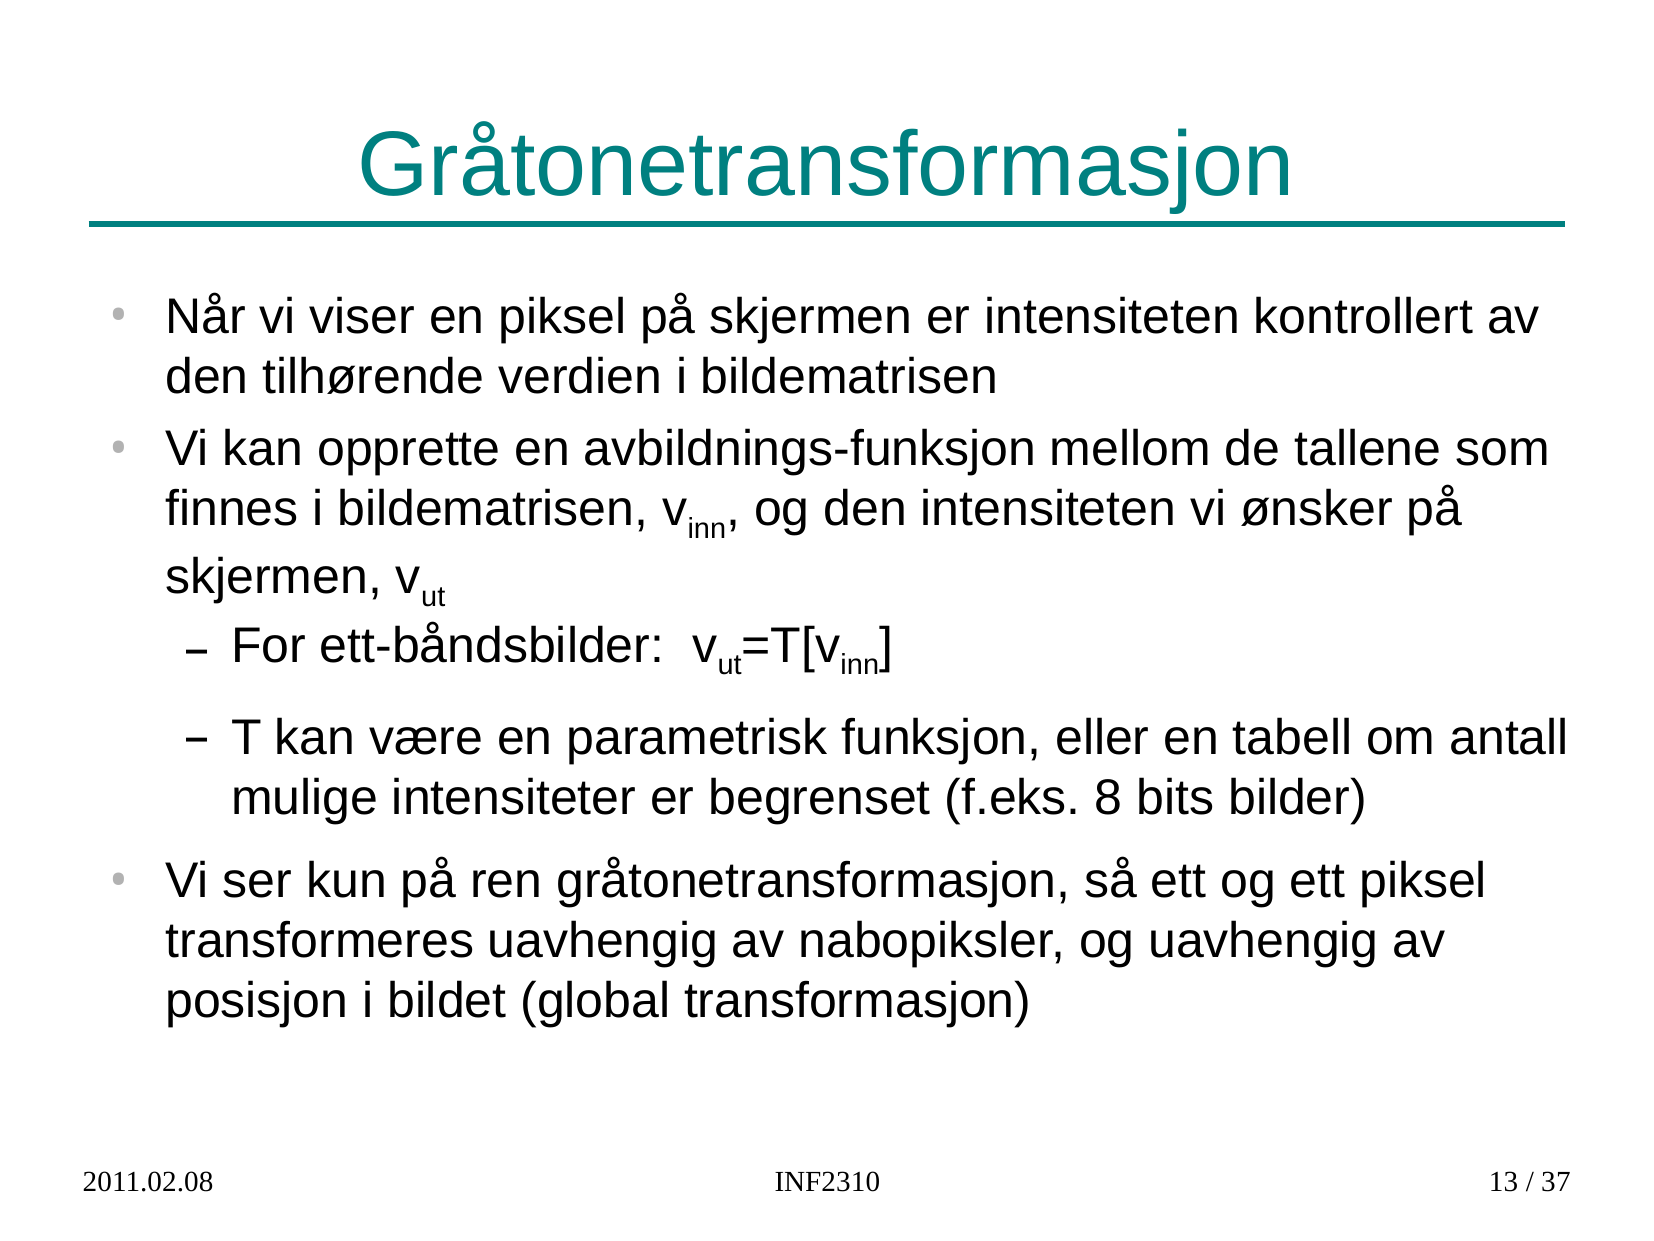

# Gråtonetransformasjon
Når vi viser en piksel på skjermen er intensiteten kontrollert av den tilhørende verdien i bildematrisen
Vi kan opprette en avbildnings-funksjon mellom de tallene som finnes i bildematrisen, vinn, og den intensiteten vi ønsker på skjermen, vut
For ett-båndsbilder: vut=T[vinn]
T kan være en parametrisk funksjon, eller en tabell om antall mulige intensiteter er begrenset (f.eks. 8 bits bilder)
Vi ser kun på ren gråtonetransformasjon, så ett og ett piksel transformeres uavhengig av nabopiksler, og uavhengig av posisjon i bildet (global transformasjon)
2011.02.08
INF2310
13